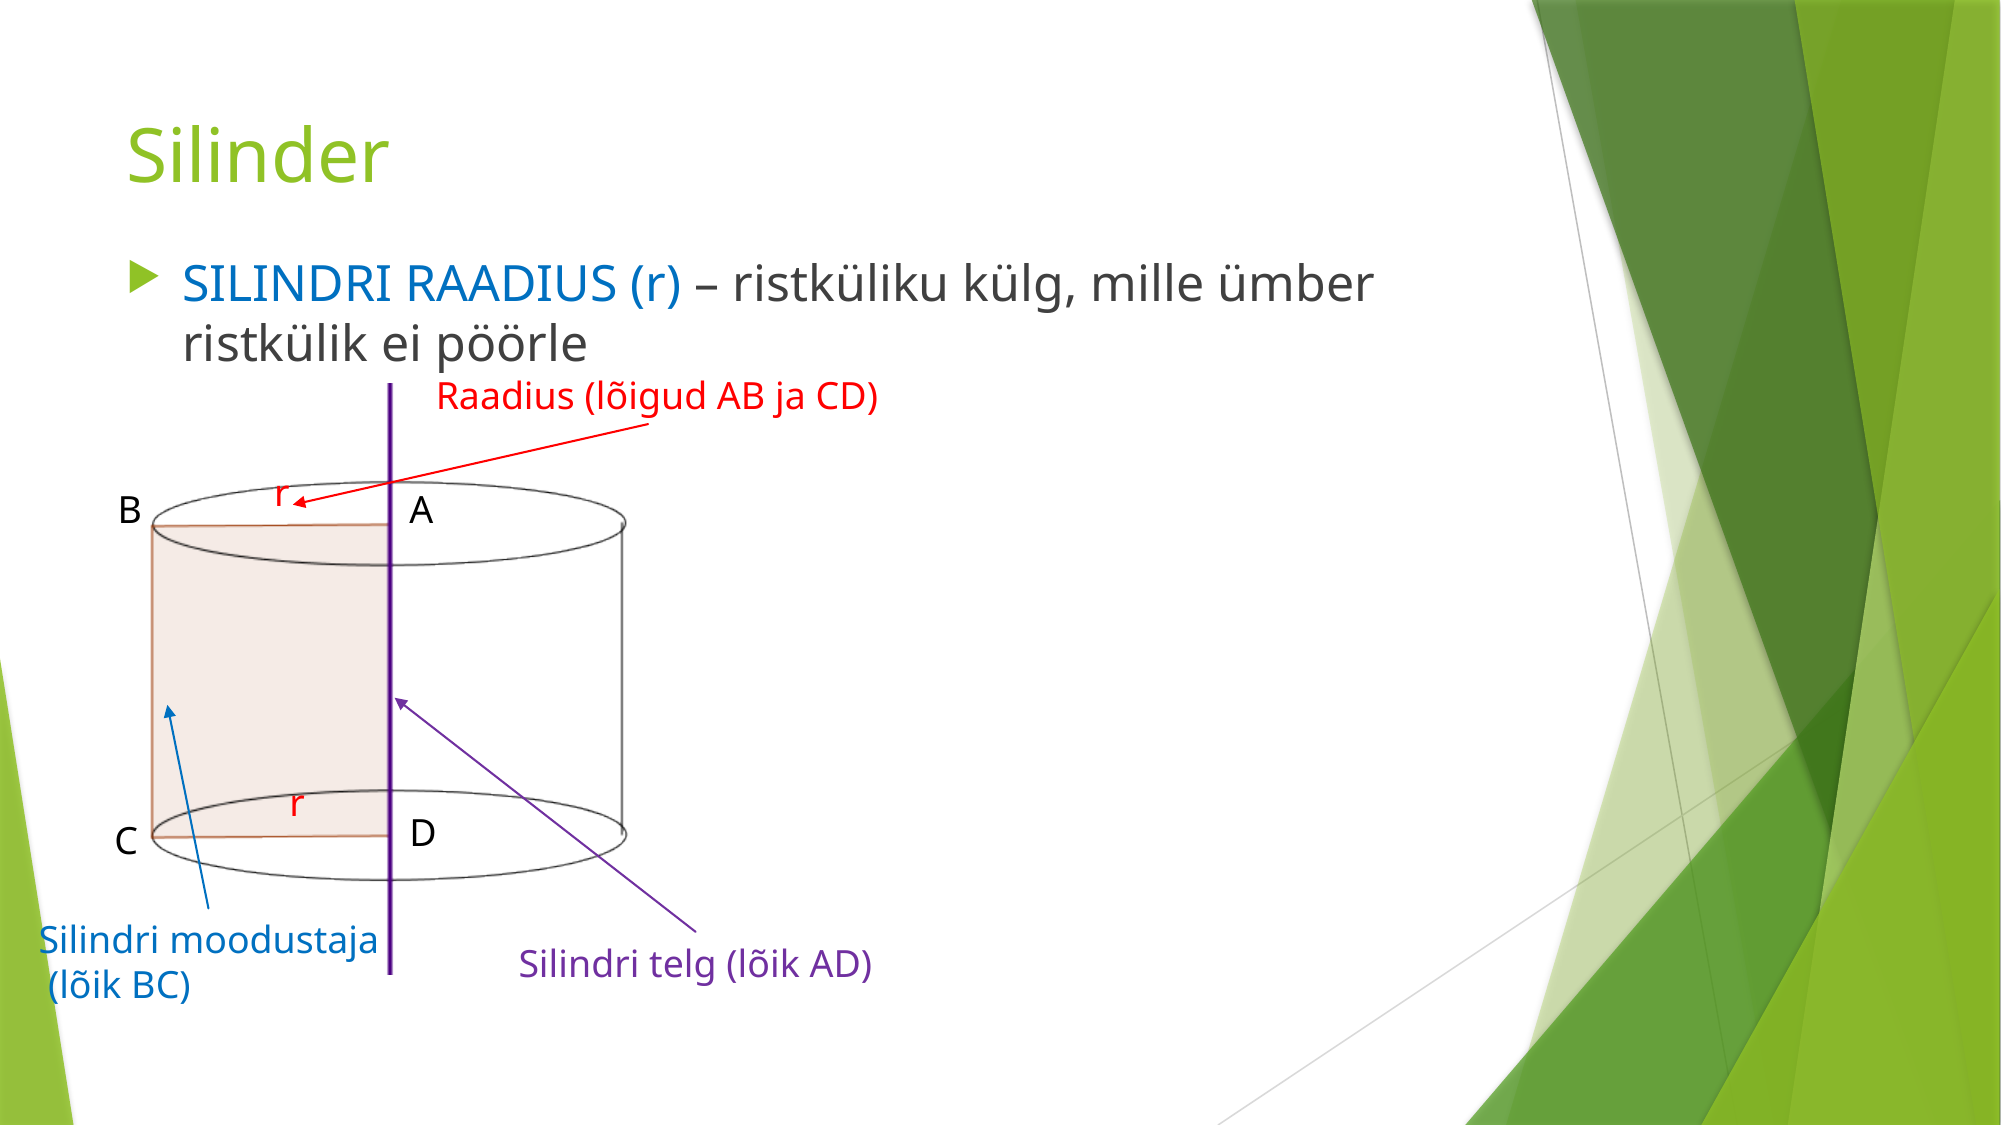

# Silinder
SILINDRI RAADIUS (r) – ristküliku külg, mille ümber ristkülik ei pöörle
Raadius (lõigud AB ja CD)
r
B
A
r
D
C
Silindri moodustaja
 (lõik BC)
Silindri telg (lõik AD)